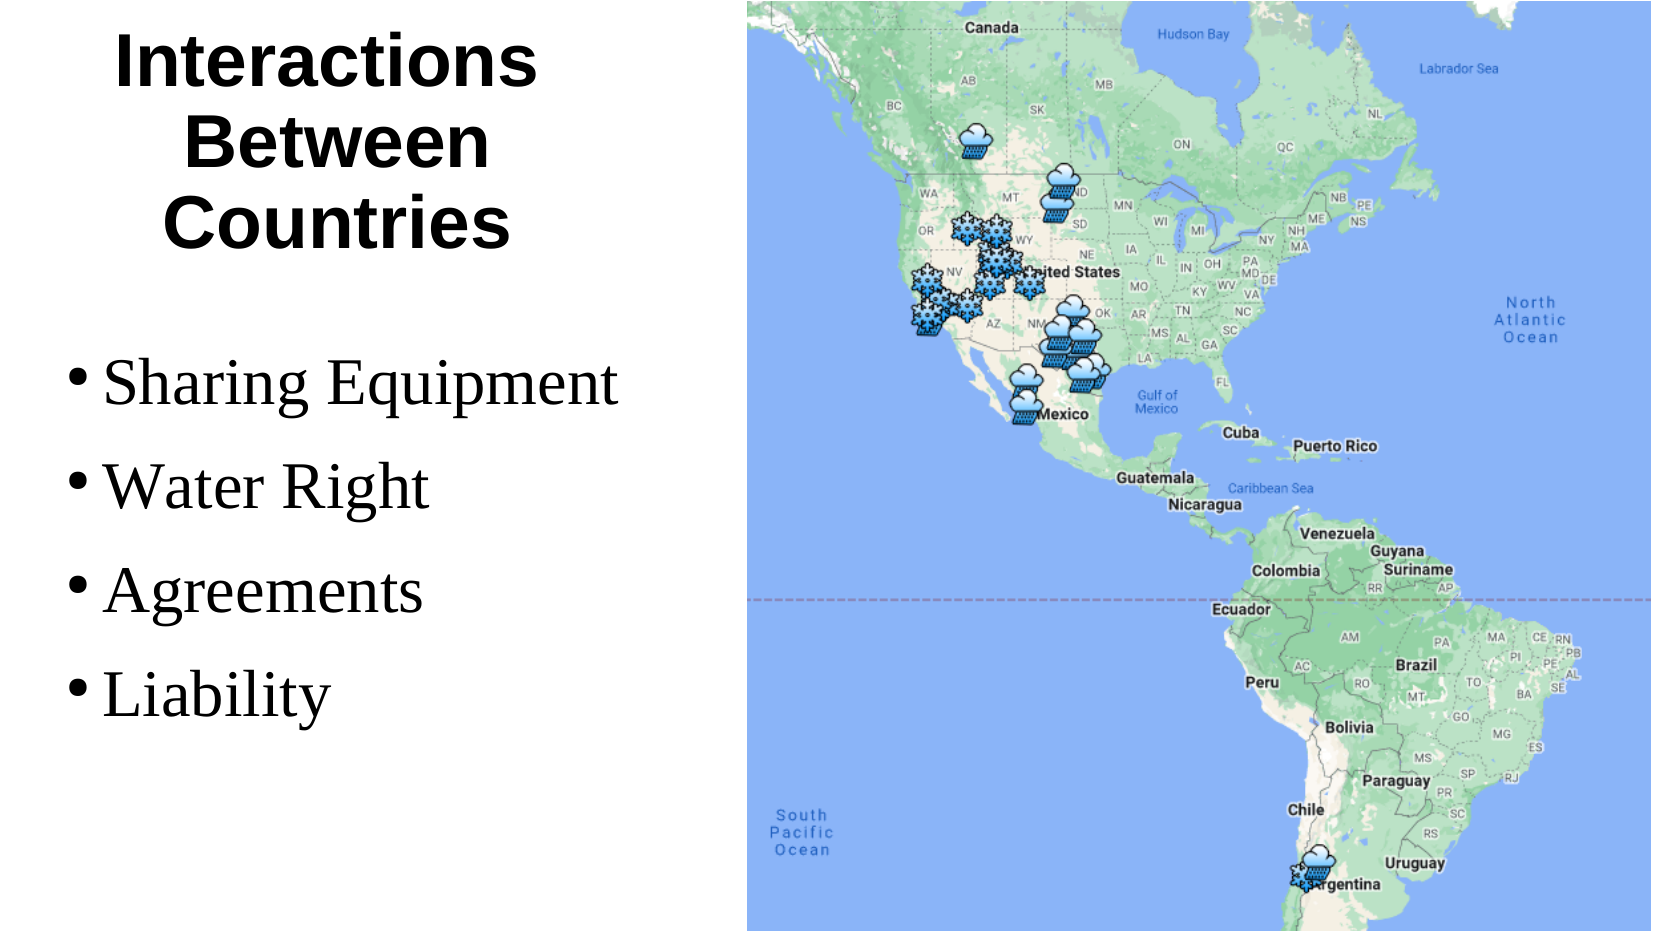

# Interactions Between Countries
Sharing Equipment
Water Right
Agreements
Liability